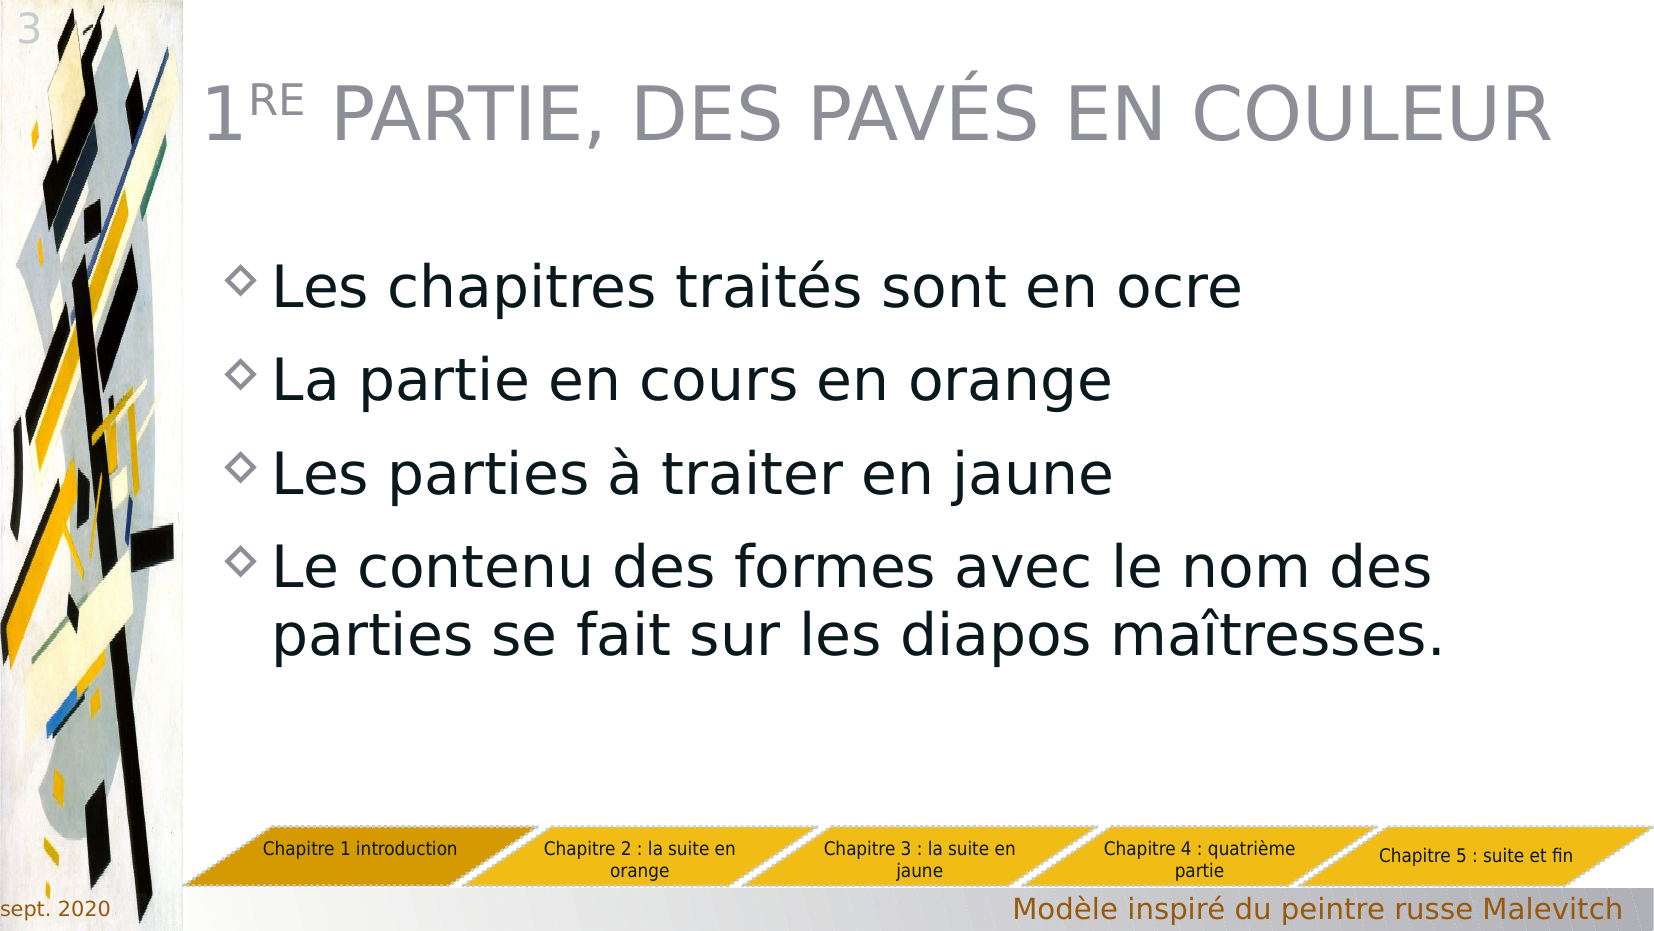

3
# 1re partie, des pavés en couleur
Les chapitres traités sont en ocre
La partie en cours en orange
Les parties à traiter en jaune
Le contenu des formes avec le nom des parties se fait sur les diapos maîtresses.
sept. 2020
Modèle inspiré du peintre russe Malevitch